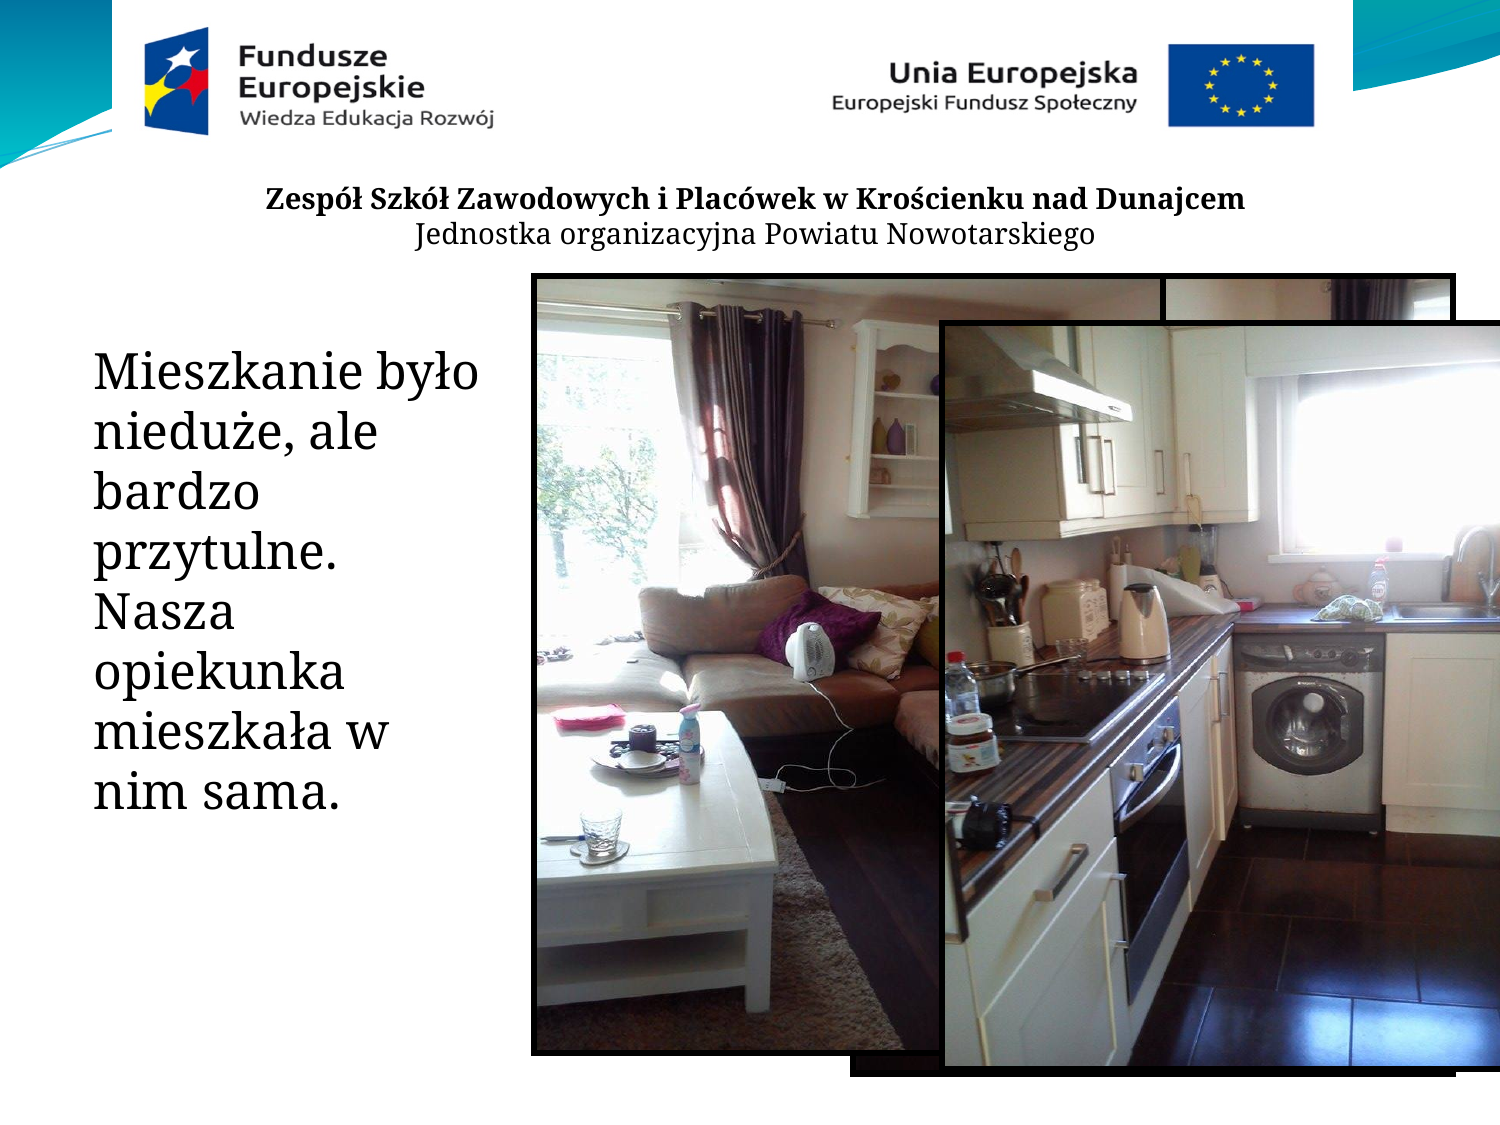

Zespół Szkół Zawodowych i Placówek w Krościenku nad Dunajcem
Jednostka organizacyjna Powiatu Nowotarskiego
Mieszkanie było nieduże, ale bardzo przytulne. Nasza opiekunka mieszkała w nim sama.